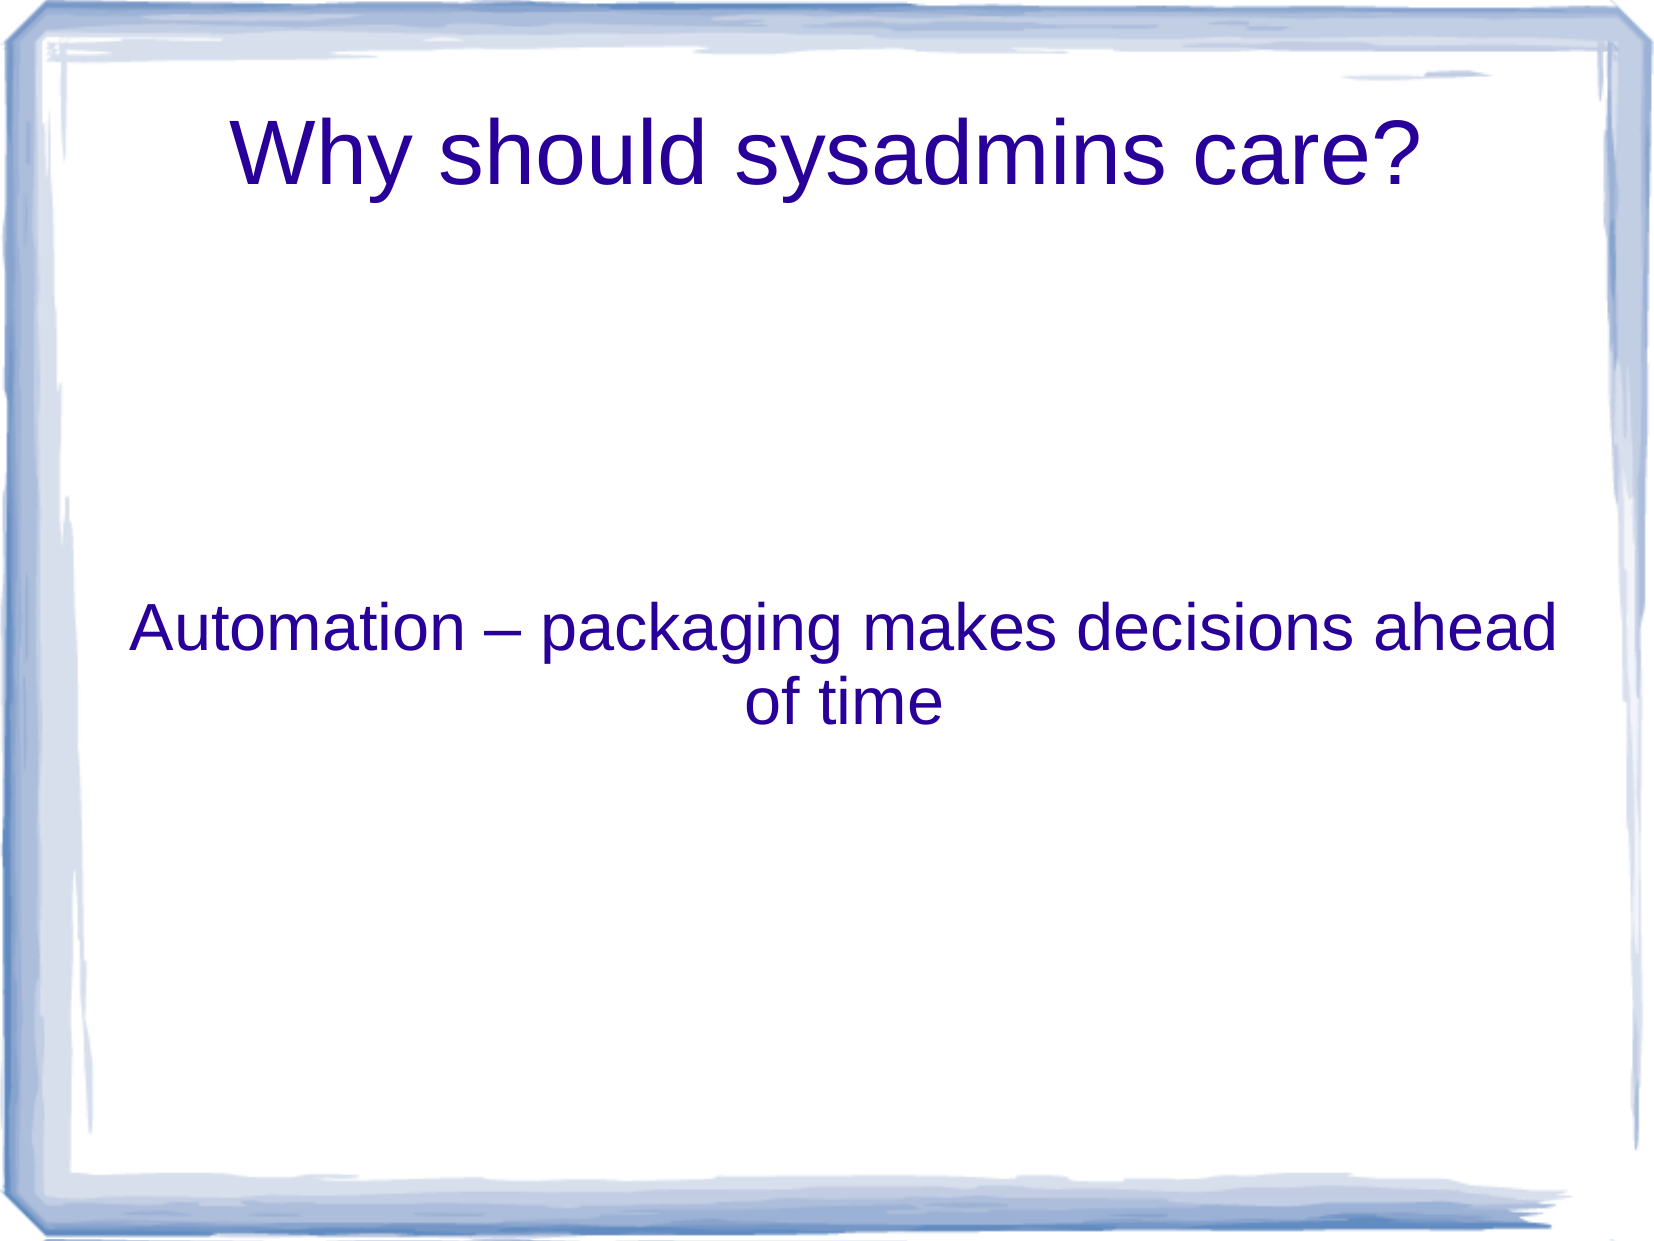

# Why should sysadmins care?
Automation – packaging makes decisions ahead of time